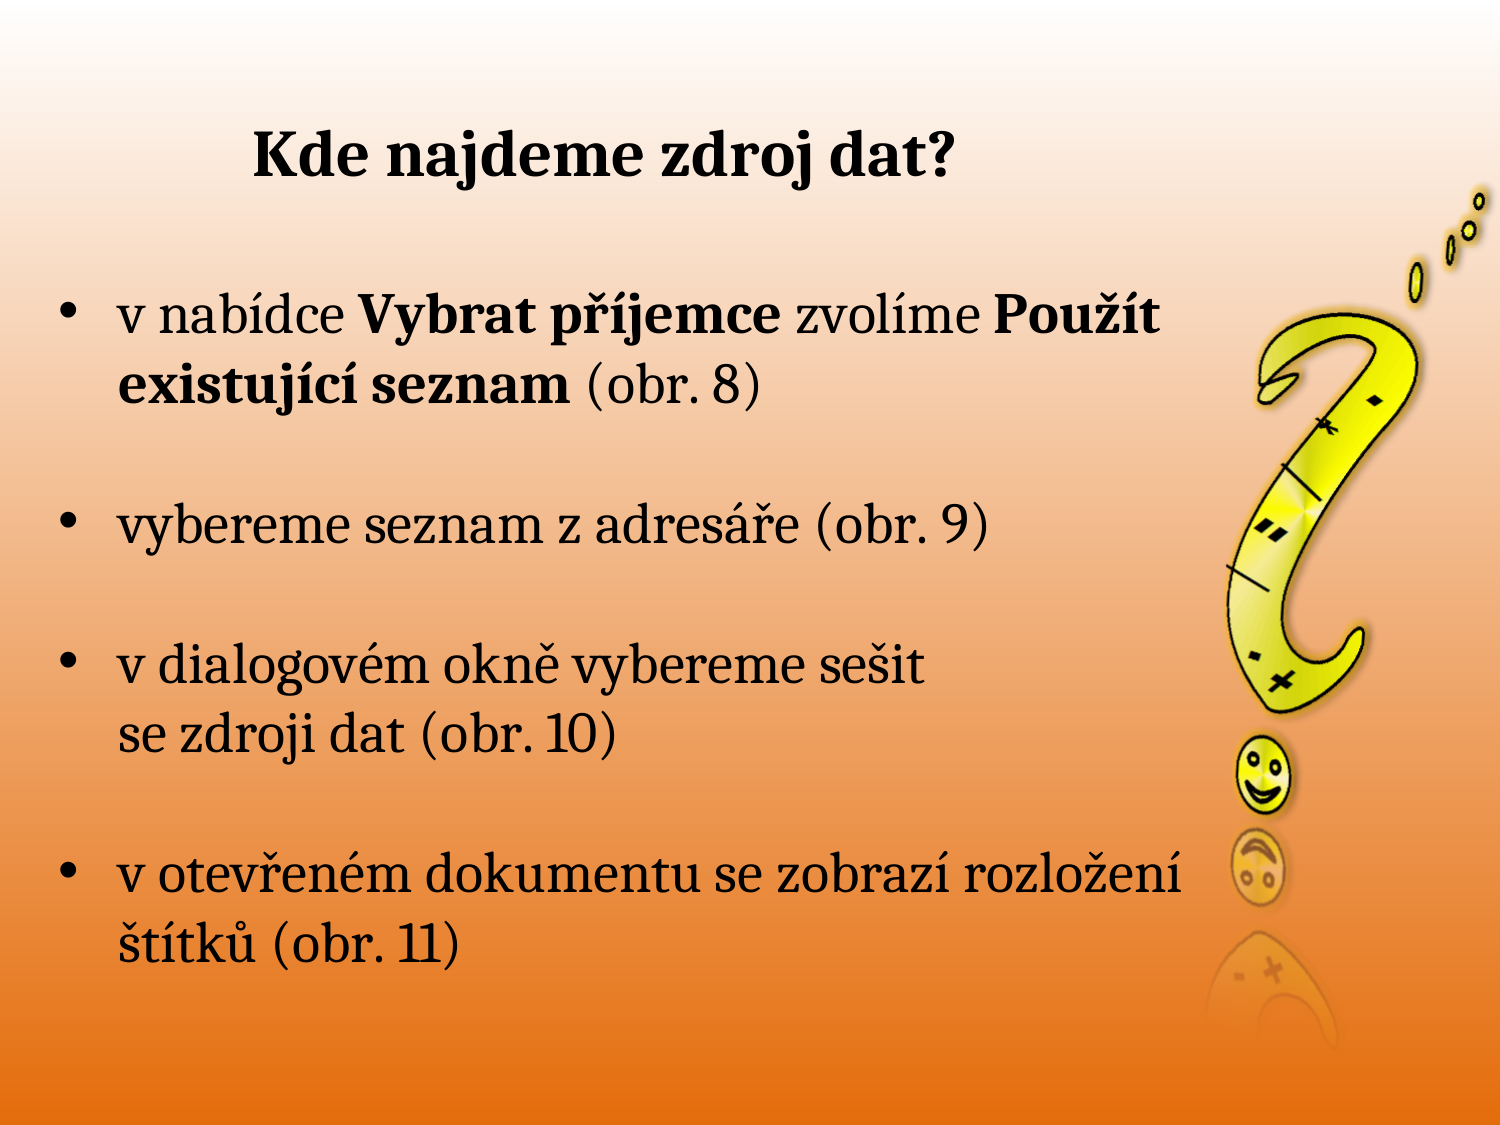

Kde najdeme zdroj dat?
v nabídce Vybrat příjemce zvolíme Použít existující seznam (obr. 8)
vybereme seznam z adresáře (obr. 9)
v dialogovém okně vybereme sešit
	se zdroji dat (obr. 10)
v otevřeném dokumentu se zobrazí rozložení štítků (obr. 11)